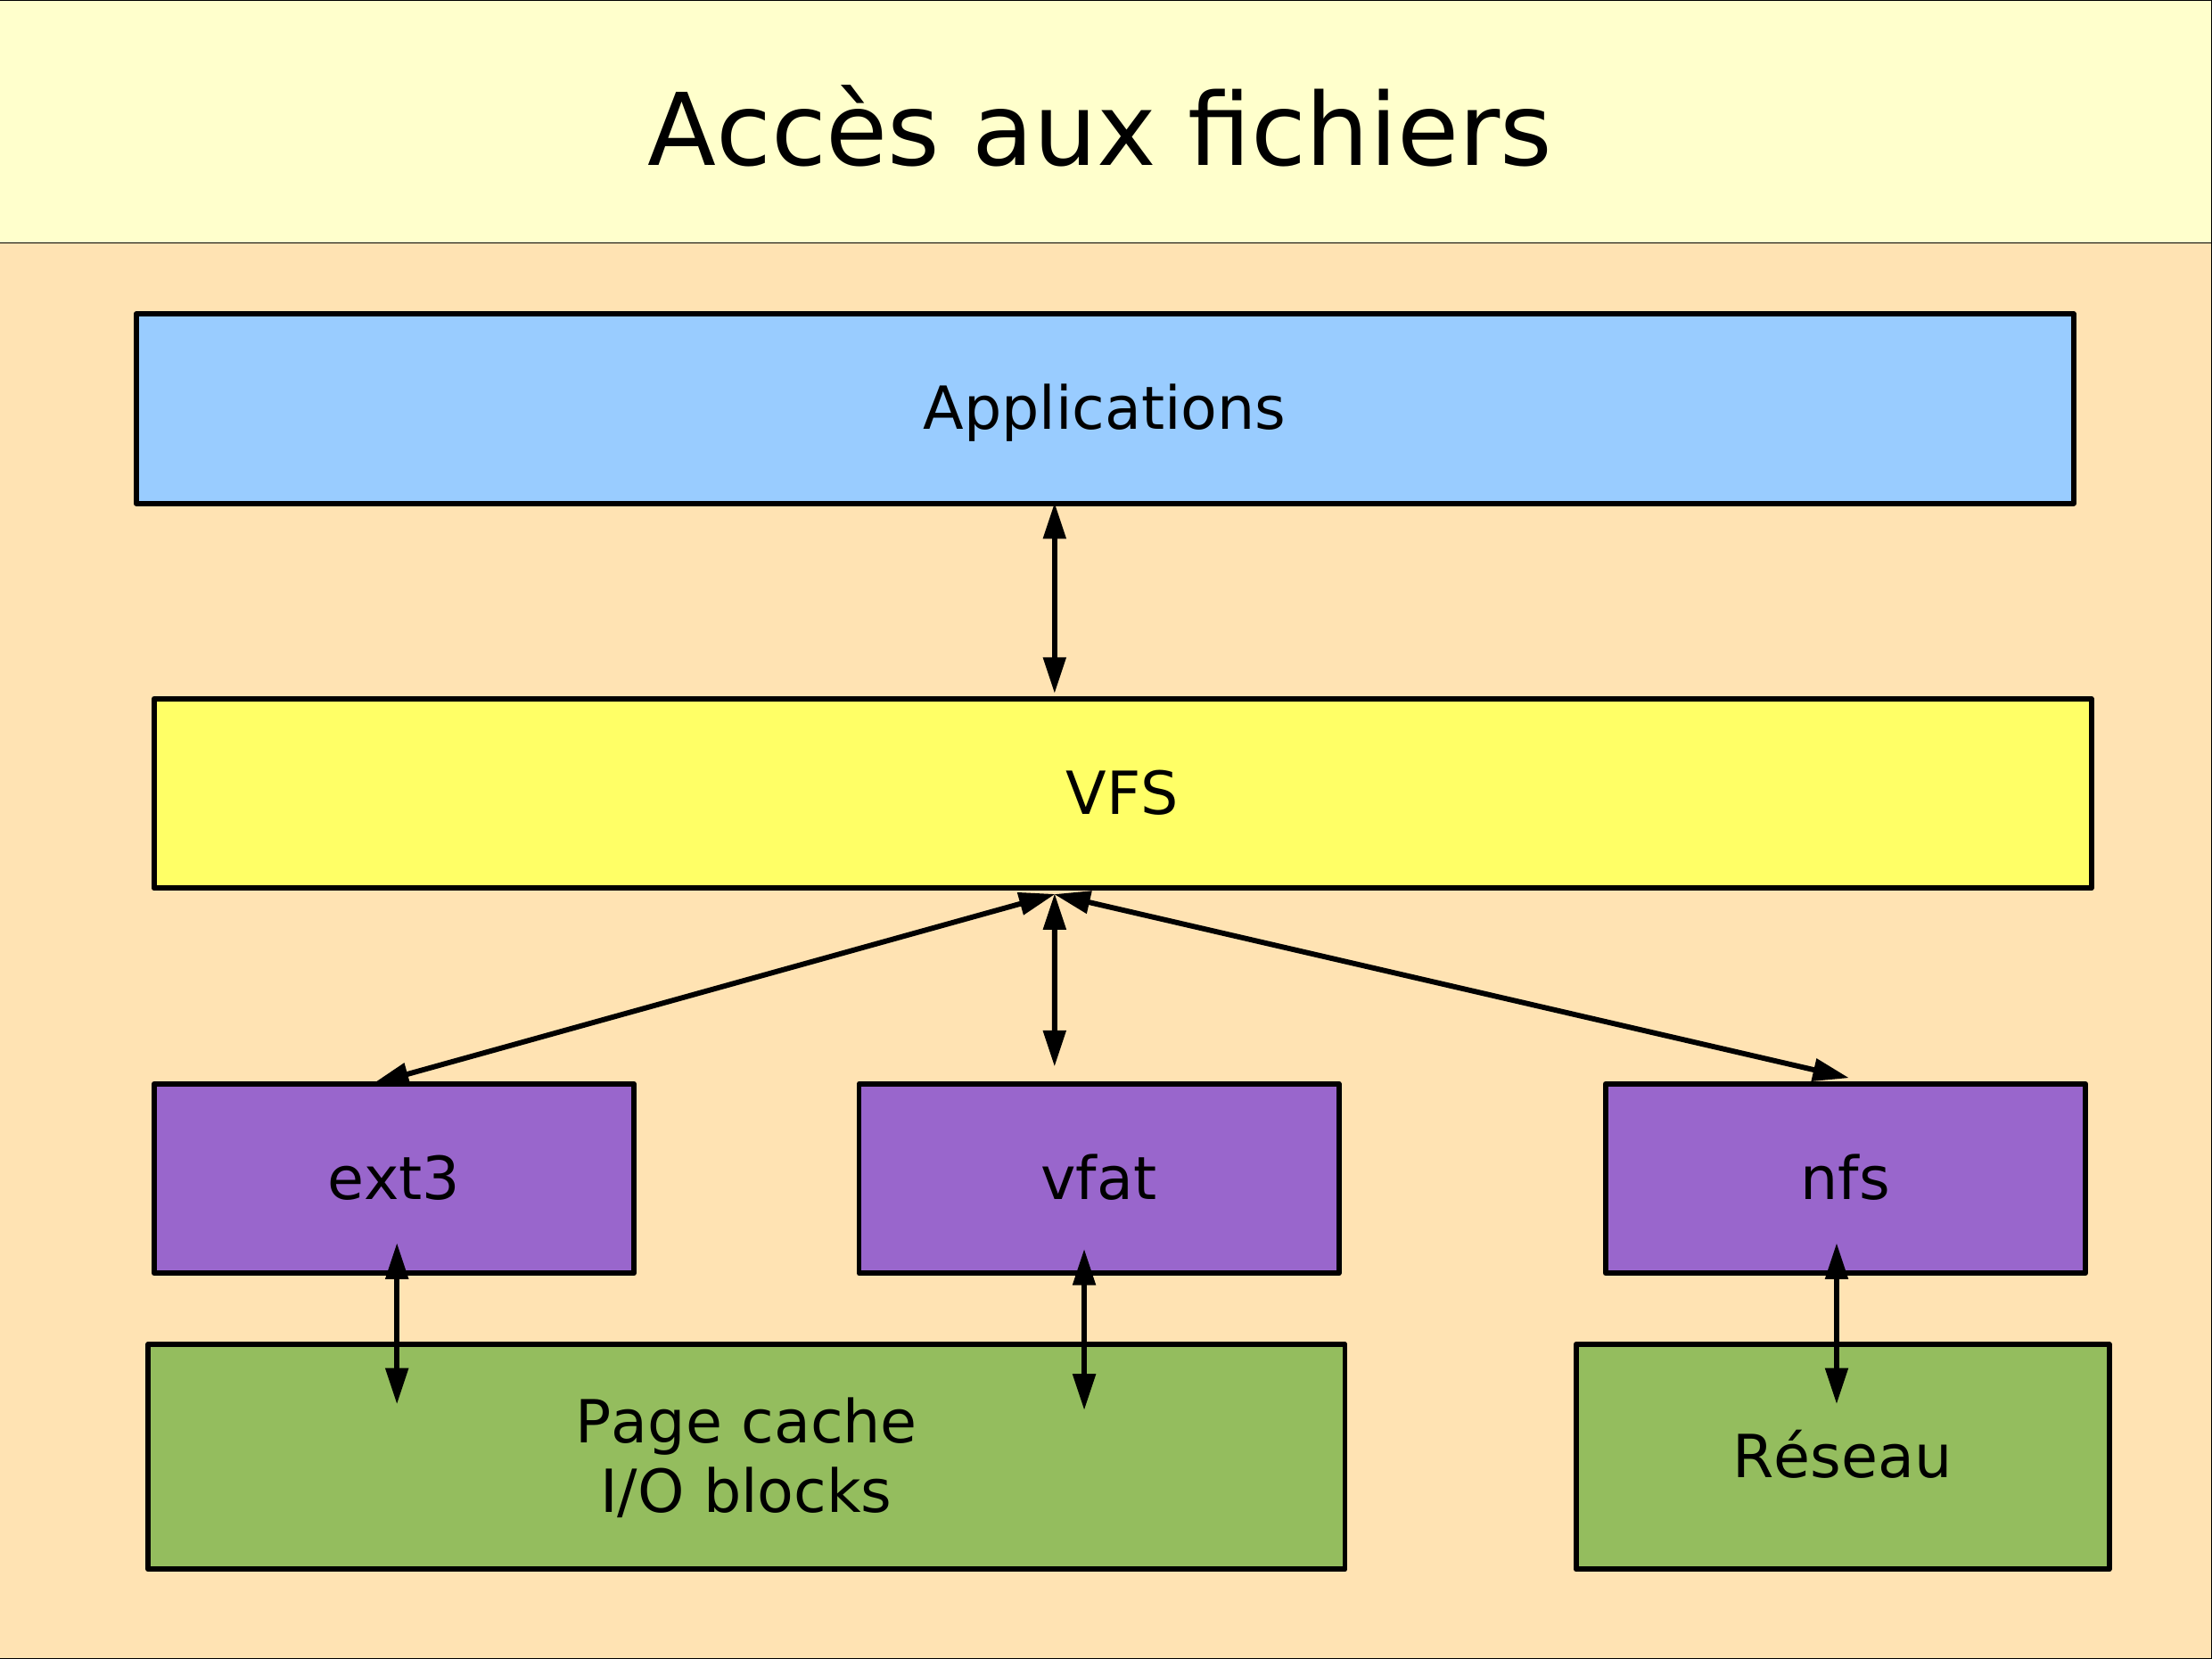

# Accès aux fichiers
Applications
VFS
ext3
vfat
nfs
Page cache
I/O blocks
Réseau